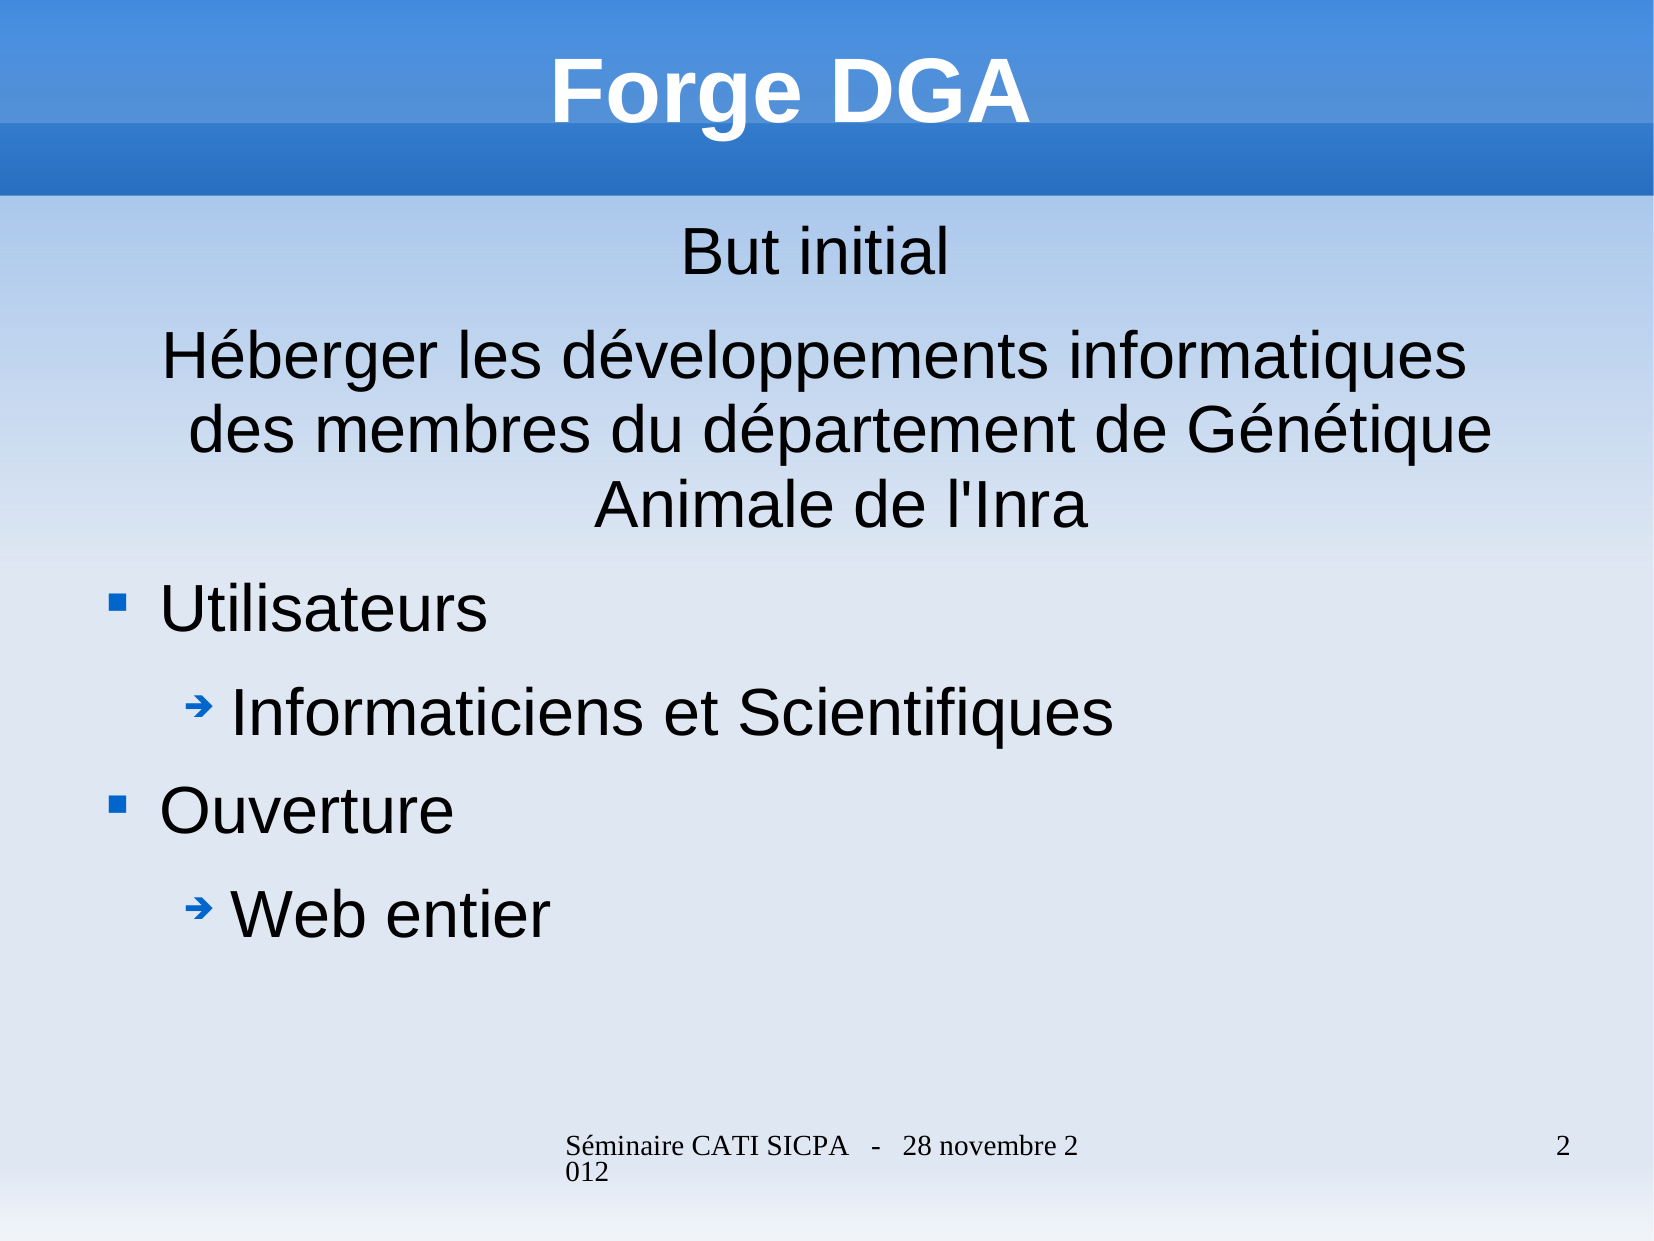

# Forge DGA
But initial
Héberger les développements informatiques des membres du département de Génétique Animale de l'Inra
Utilisateurs
Informaticiens et Scientifiques
Ouverture
Web entier
Séminaire CATI SICPA - 28 novembre 2012
2